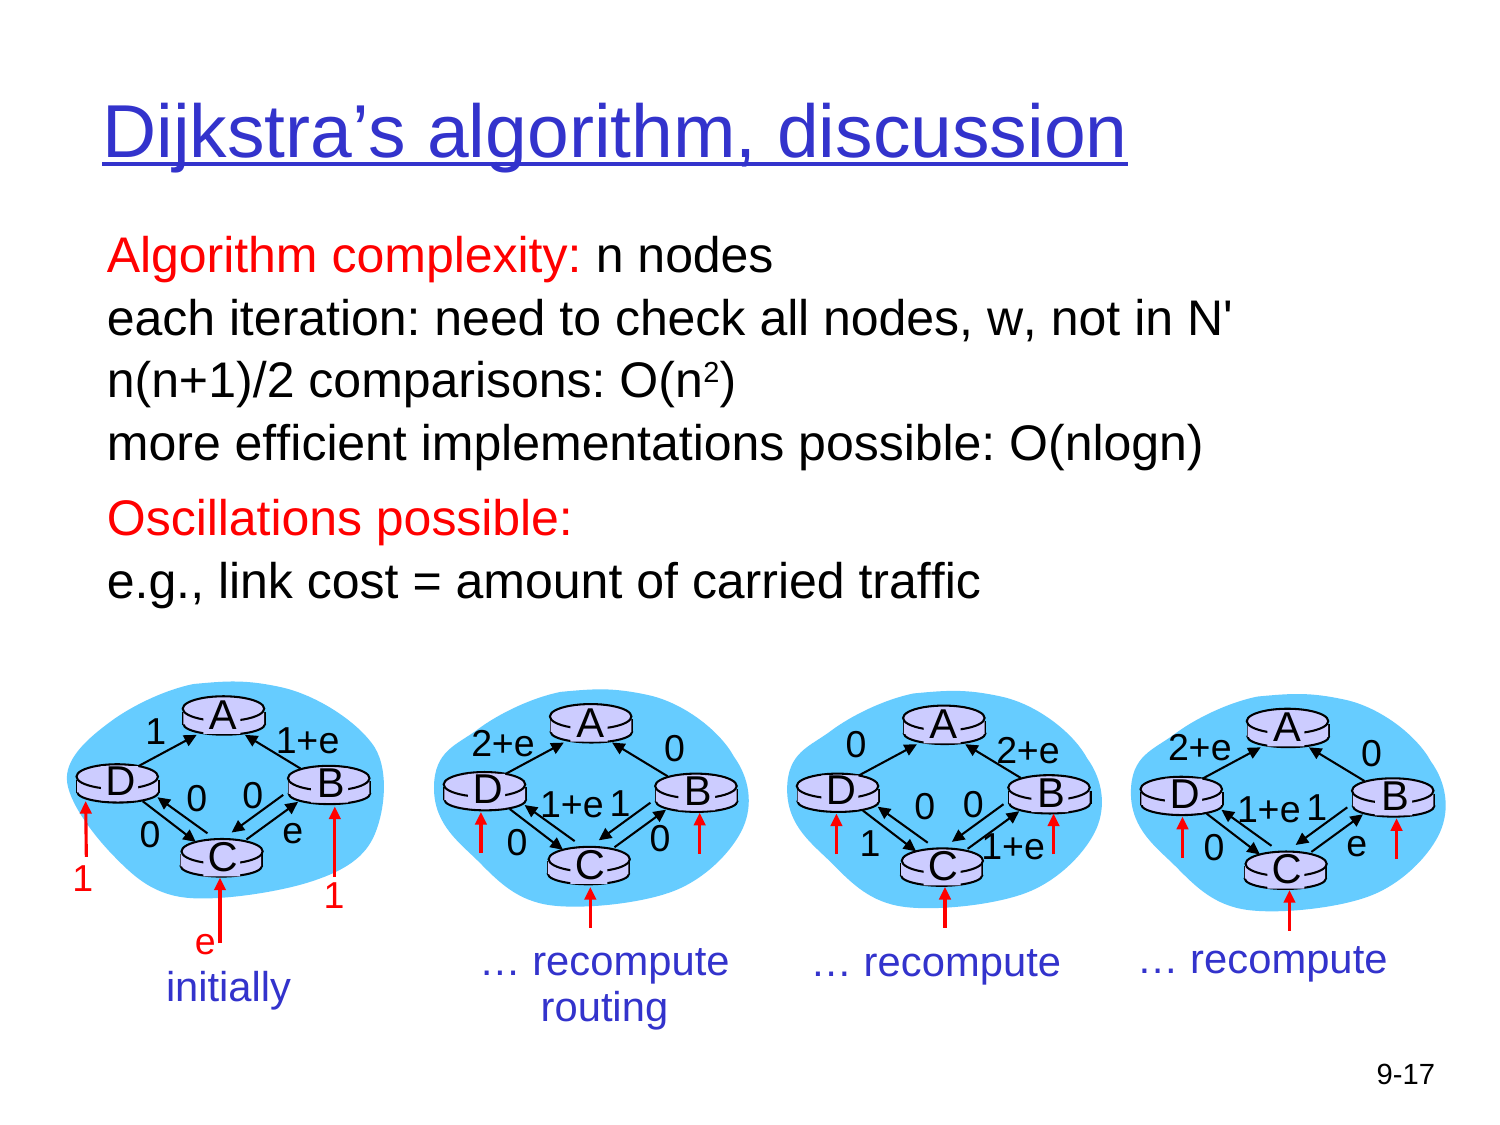

# Dijkstra’s algorithm, discussion
Algorithm complexity: n nodes
each iteration: need to check all nodes, w, not in N'
n(n+1)/2 comparisons: O(n2)
more efficient implementations possible: O(nlogn)
Oscillations possible:
e.g., link cost = amount of carried traffic
A
A
A
A
1
1+e
2+e
0
2+e
0
2+e
0
D
B
D
D
B
B
D
B
0
0
1
1+e
0
0
1
1+e
e
0
0
0
e
1
1+e
0
C
C
C
C
1
1
e
… recompute
… recompute
routing
… recompute
initially
17